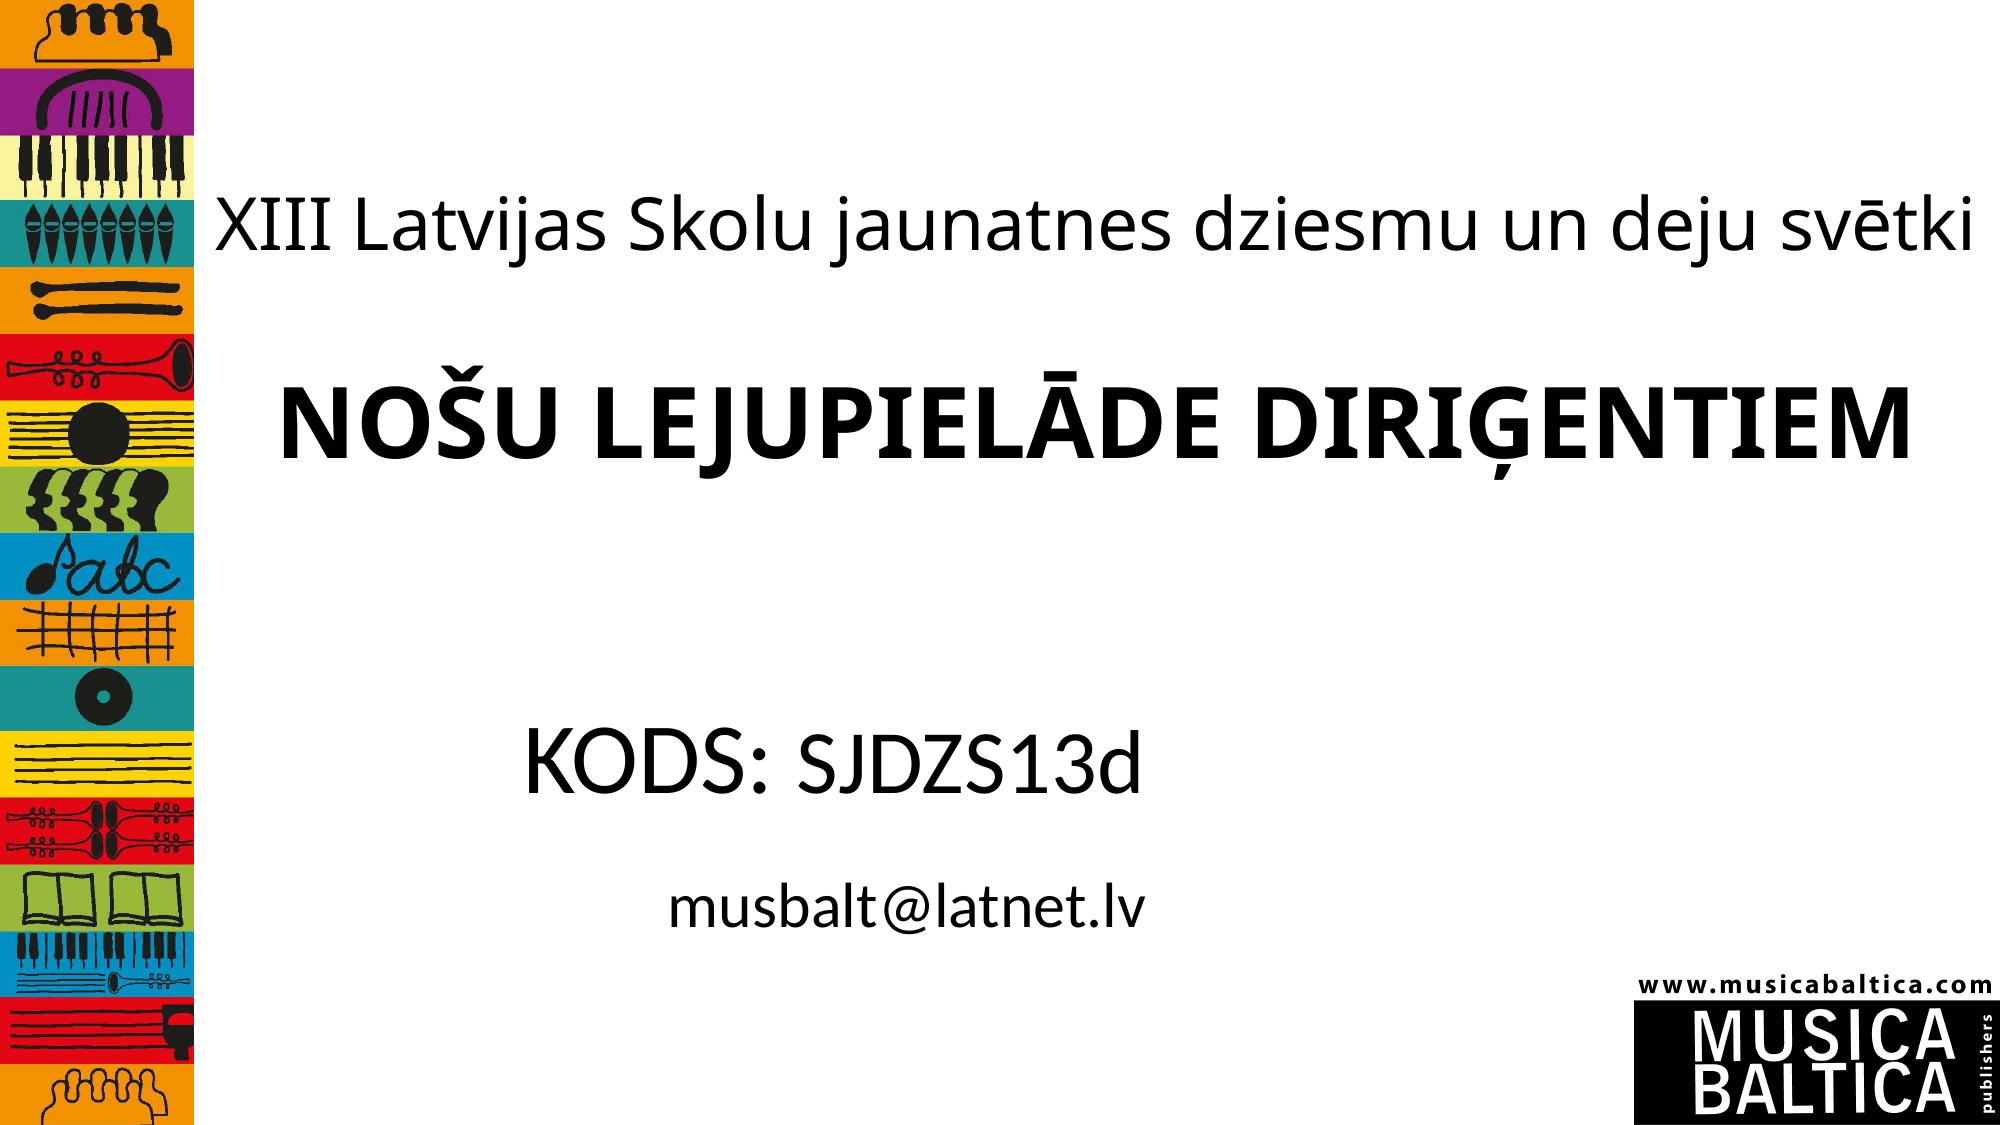

# XIII Latvijas Skolu jaunatnes dziesmu un deju svētki NOŠU LEJUPIELĀDE DIRIĢENTIEM
 KODS: SJDZS13d
musbalt@latnet.lv